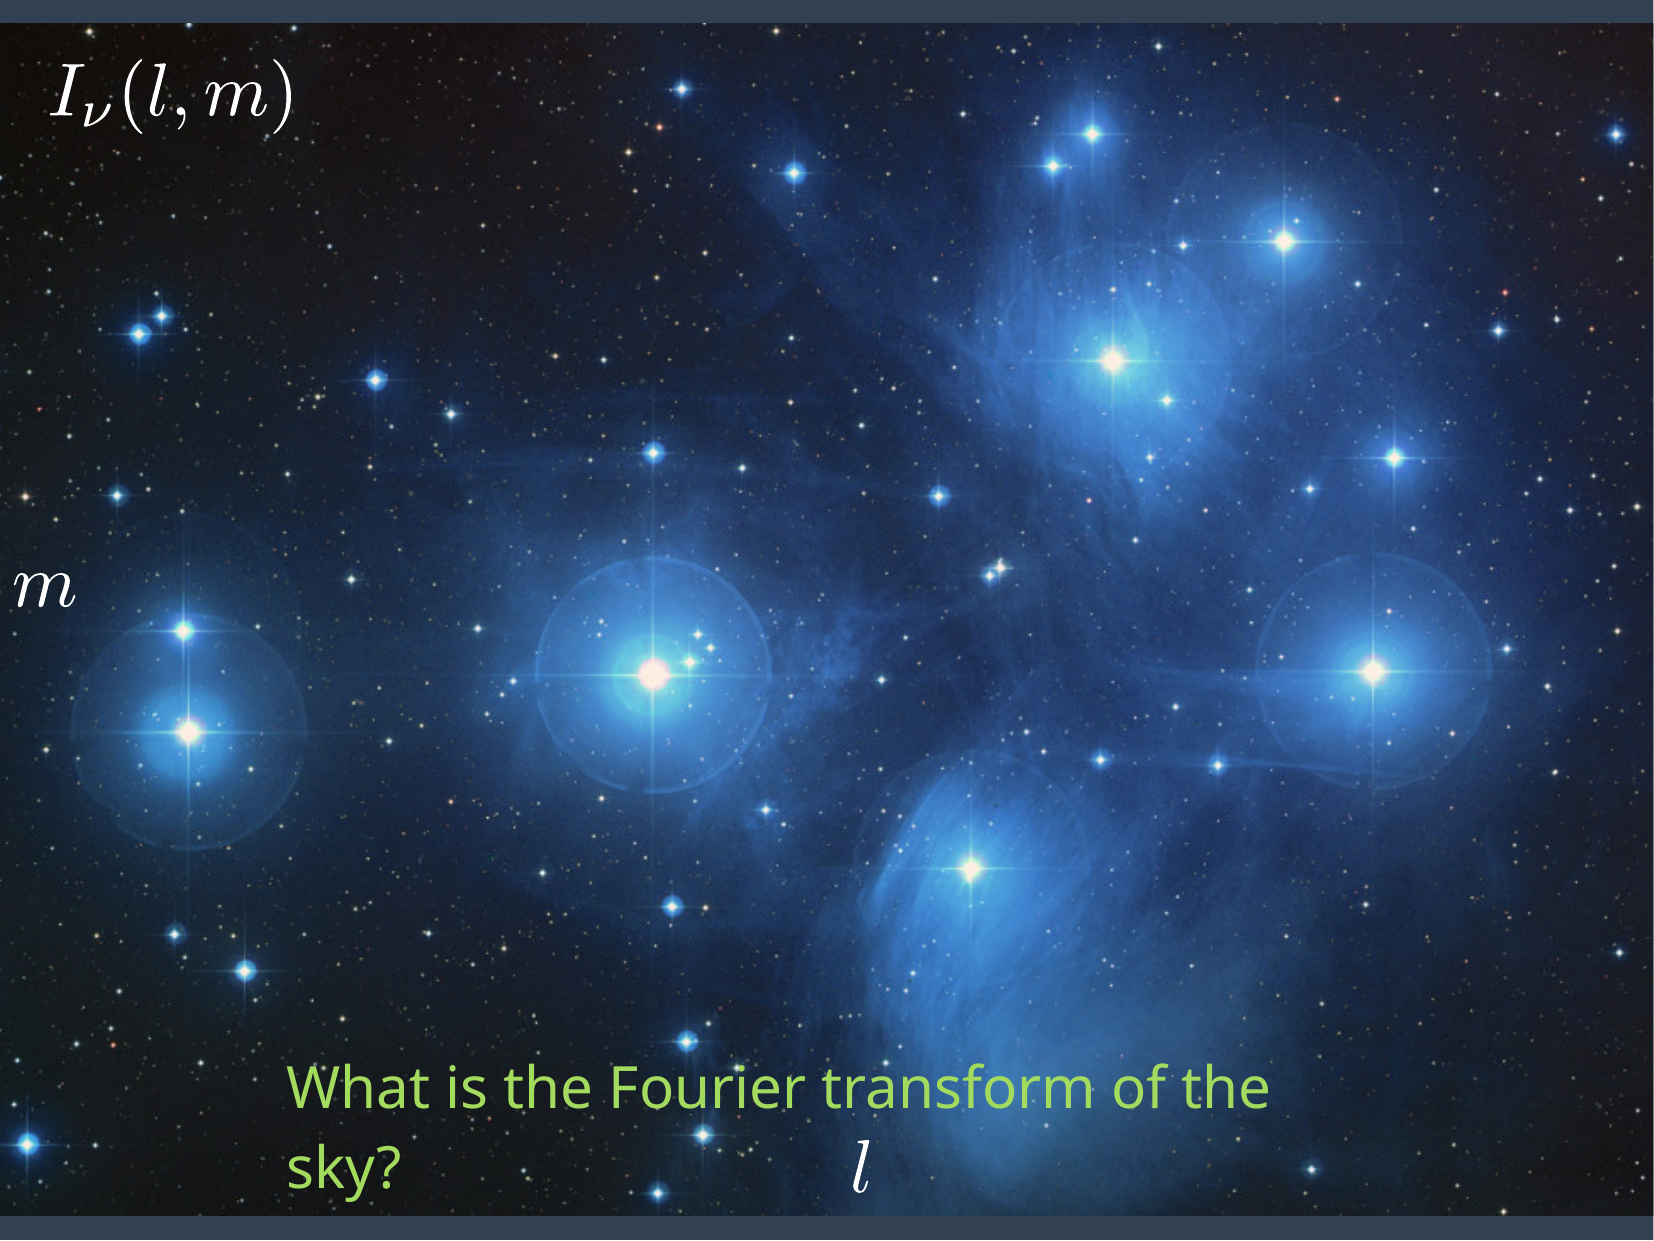

What is the Fourier transform of the sky?
NASSP 2016
20